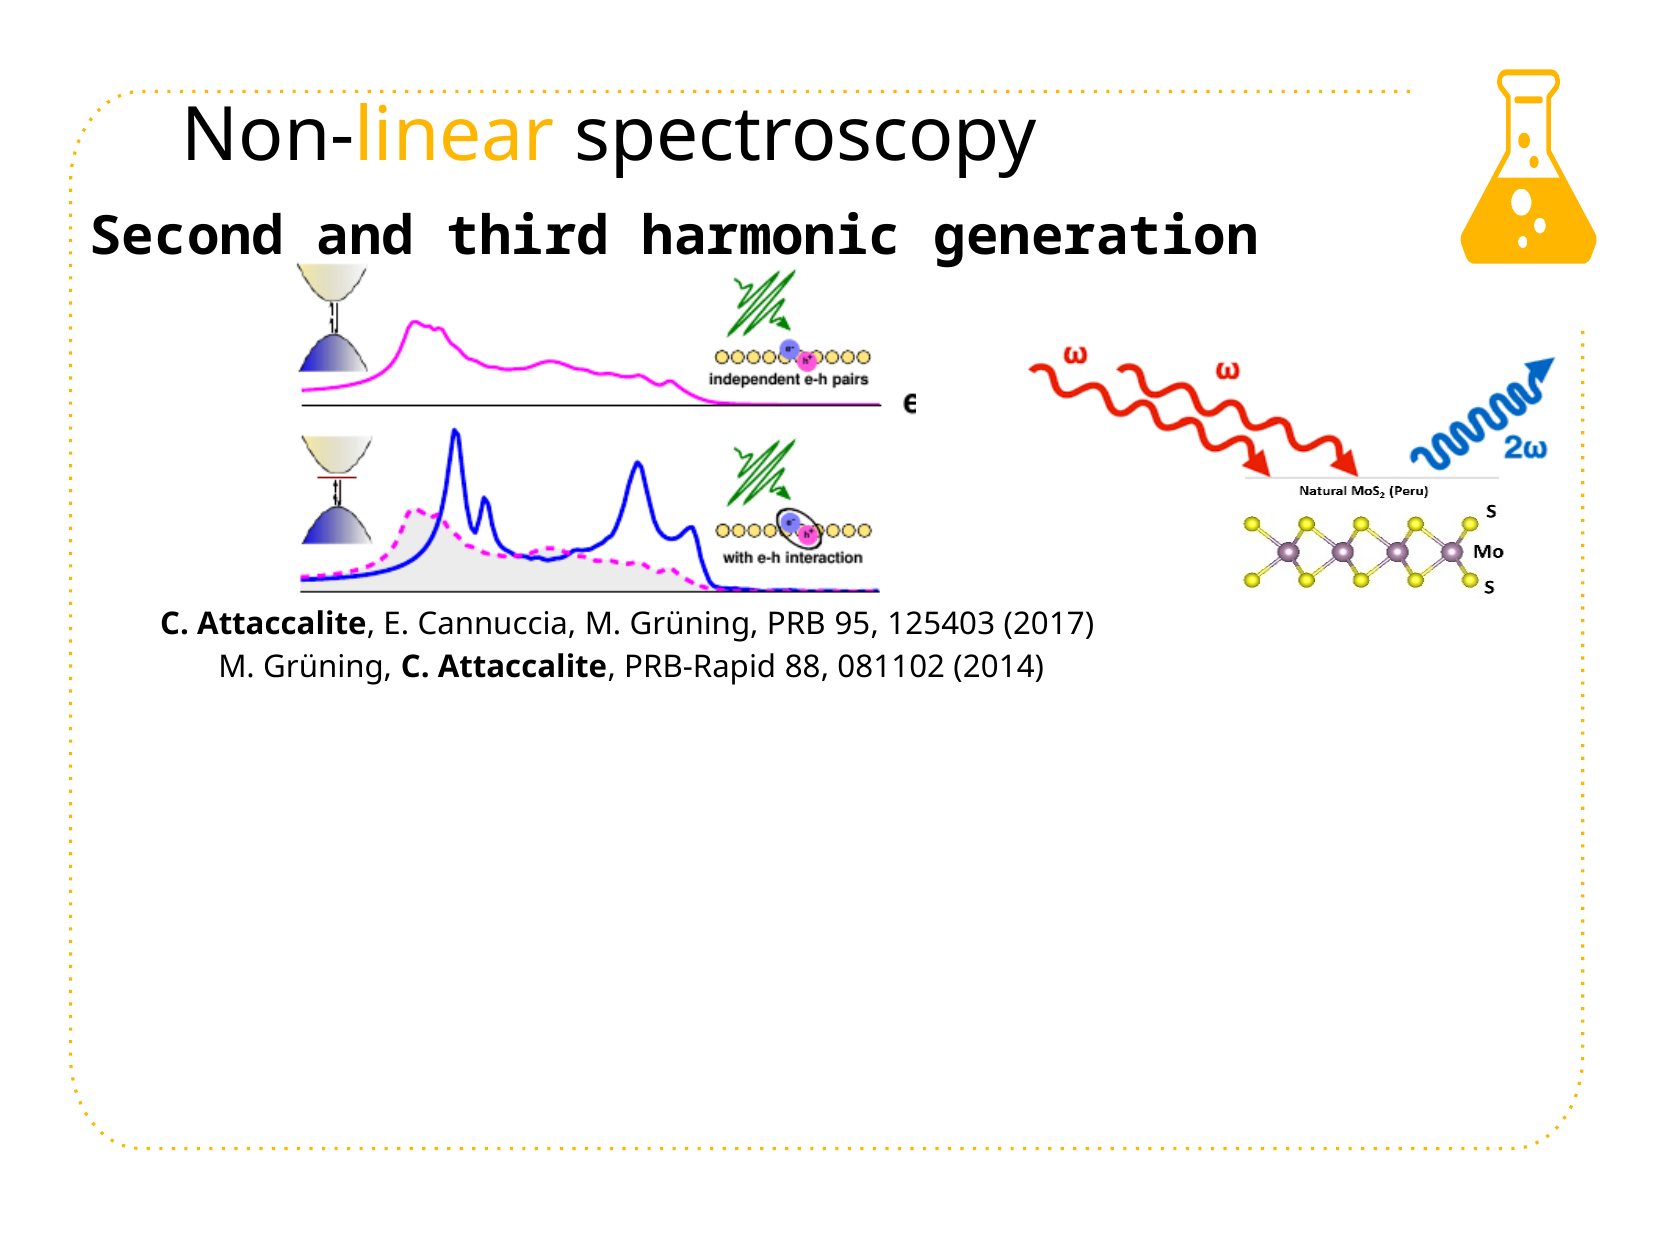

# Non-linear spectroscopy
Second and third harmonic generation
C. Attaccalite, E. Cannuccia, M. Grüning, PRB 95, 125403 (2017)
M. Grüning, C. Attaccalite, PRB-Rapid 88, 081102 (2014)